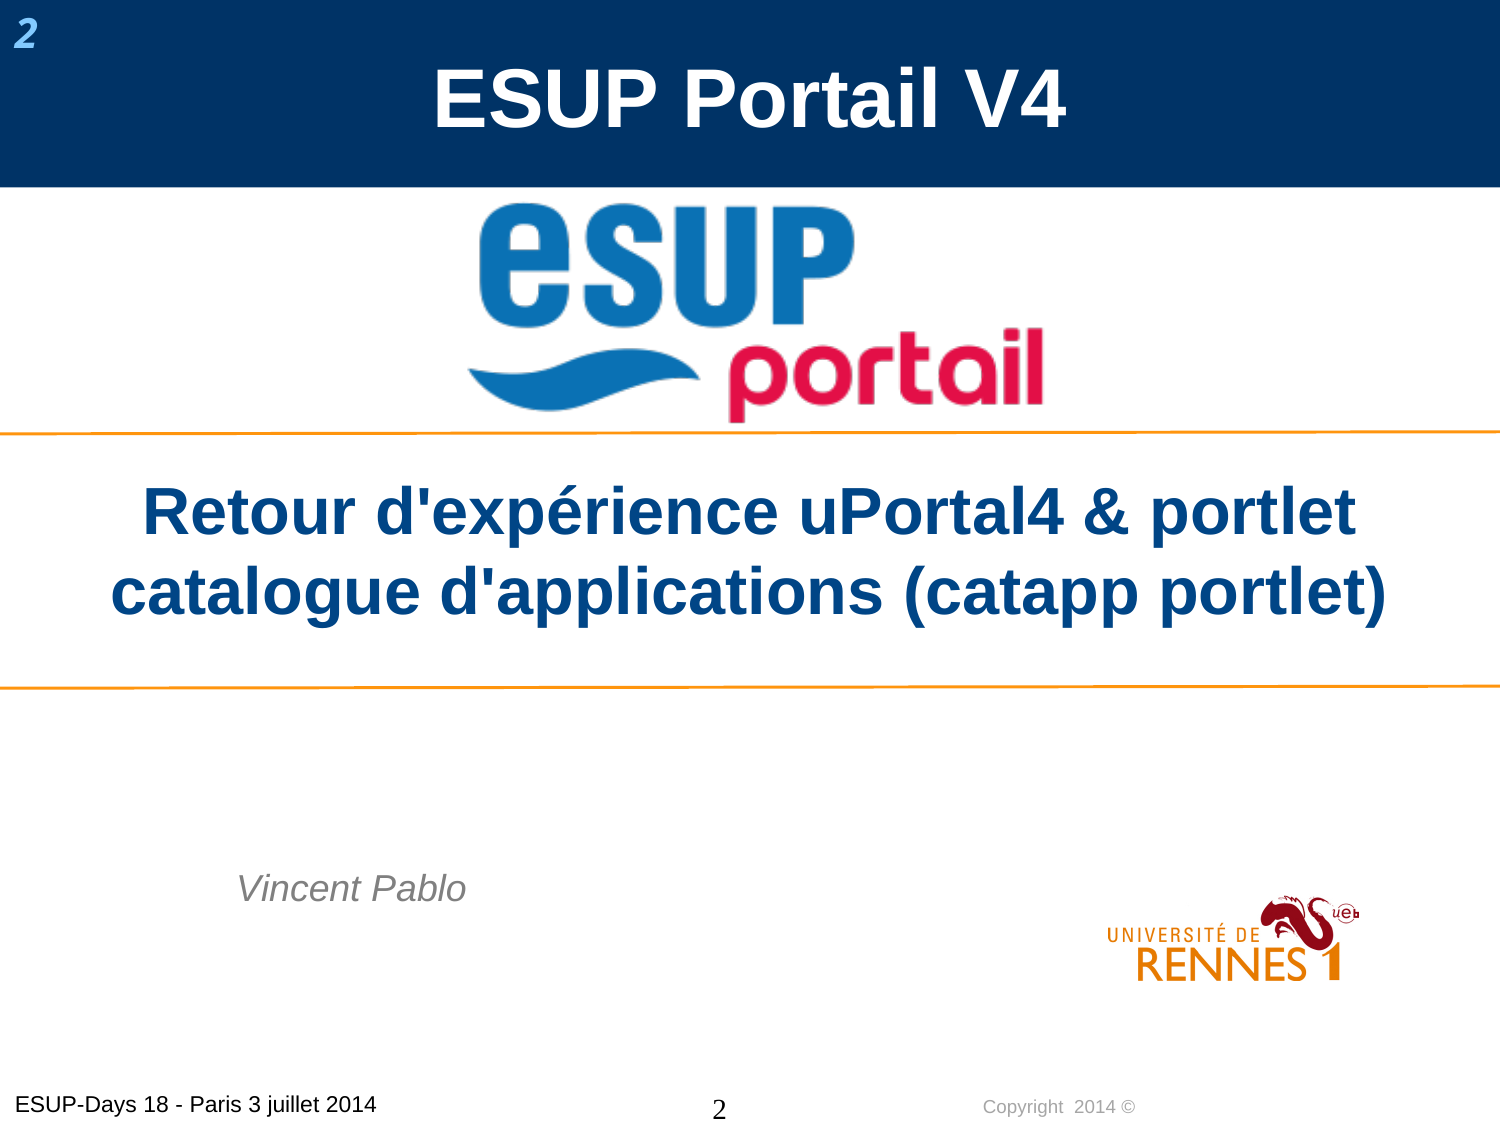

ESUP Portail V4
Retour d'expérience uPortal4 & portlet catalogue d'applications (catapp portlet)
Vincent Pablo
2